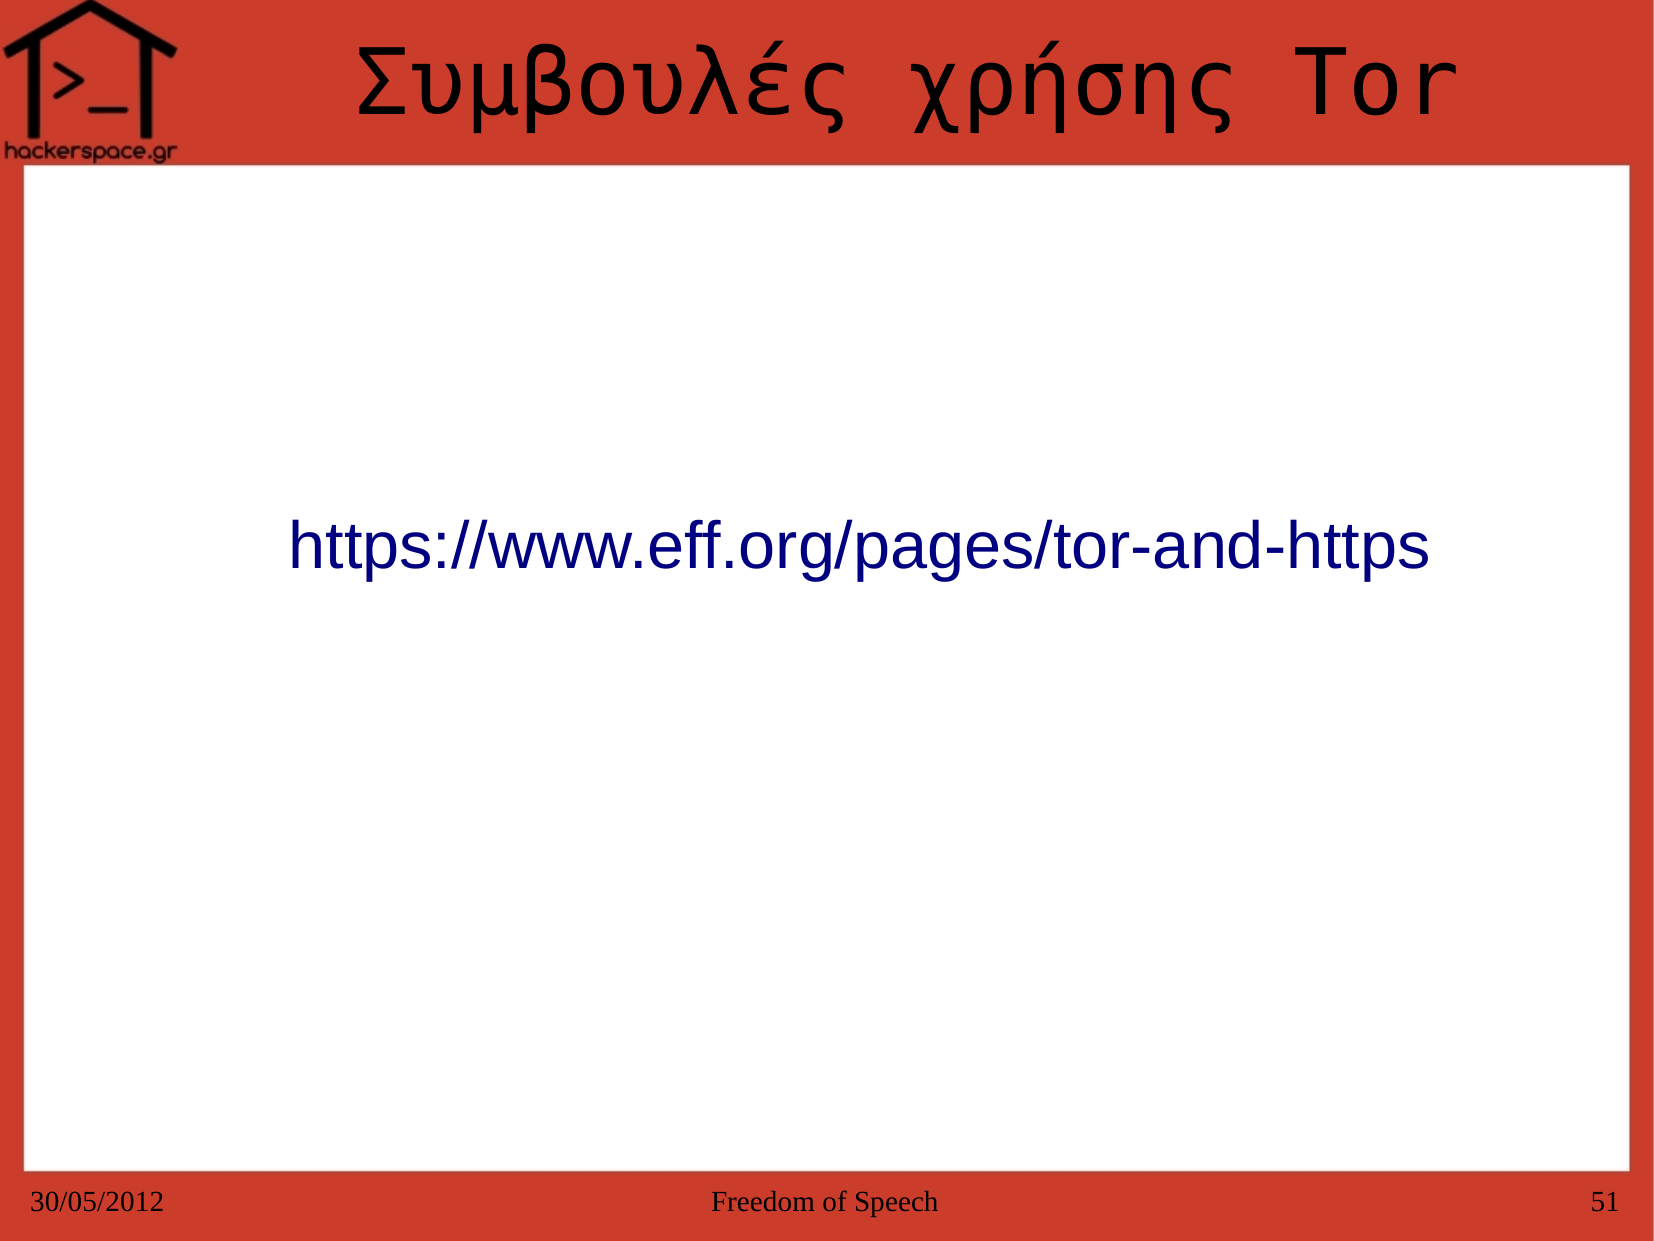

# Συμβουλές χρήσης Tor
https://www.eff.org/pages/tor-and-https
30/05/2012
Freedom of Speech
51